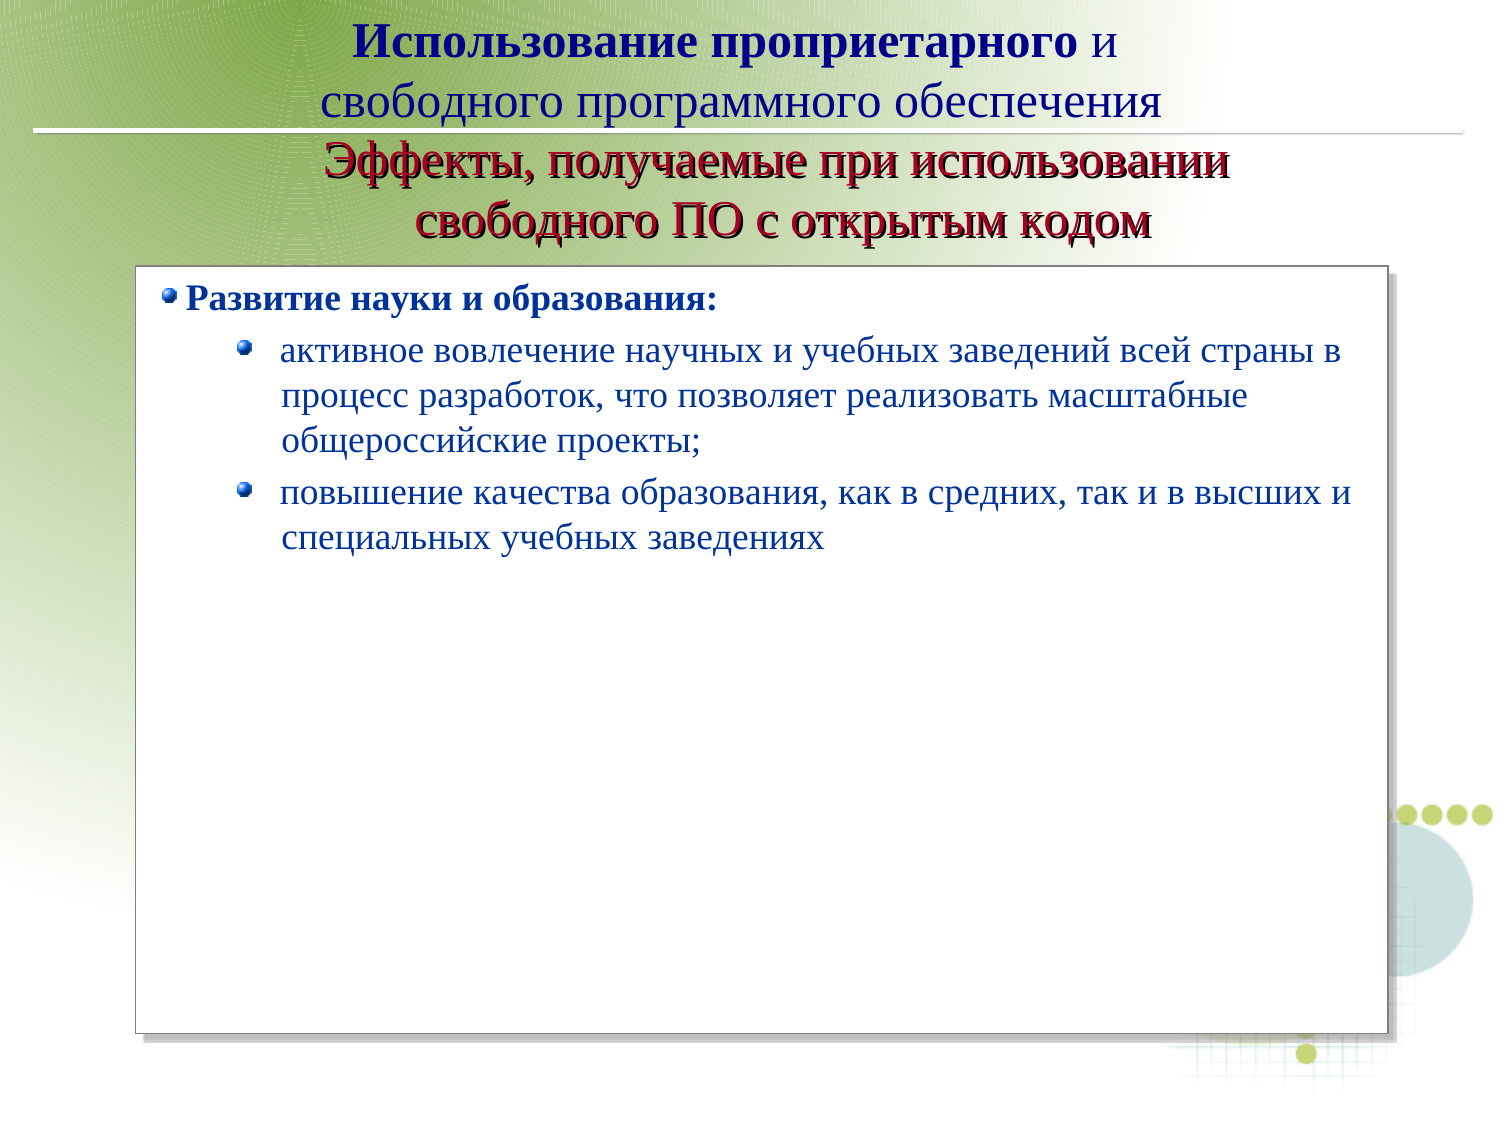

Использование проприетарного и
свободного программного обеспечения
Эффекты, получаемые при использовании
свободного ПО с открытым кодом
 Развитие науки и образования:
 активное вовлечение научных и учебных заведений всей страны в процесс разработок, что позволяет реализовать масштабные общероссийские проекты;
 повышение качества образования, как в средних, так и в высших и специальных учебных заведениях